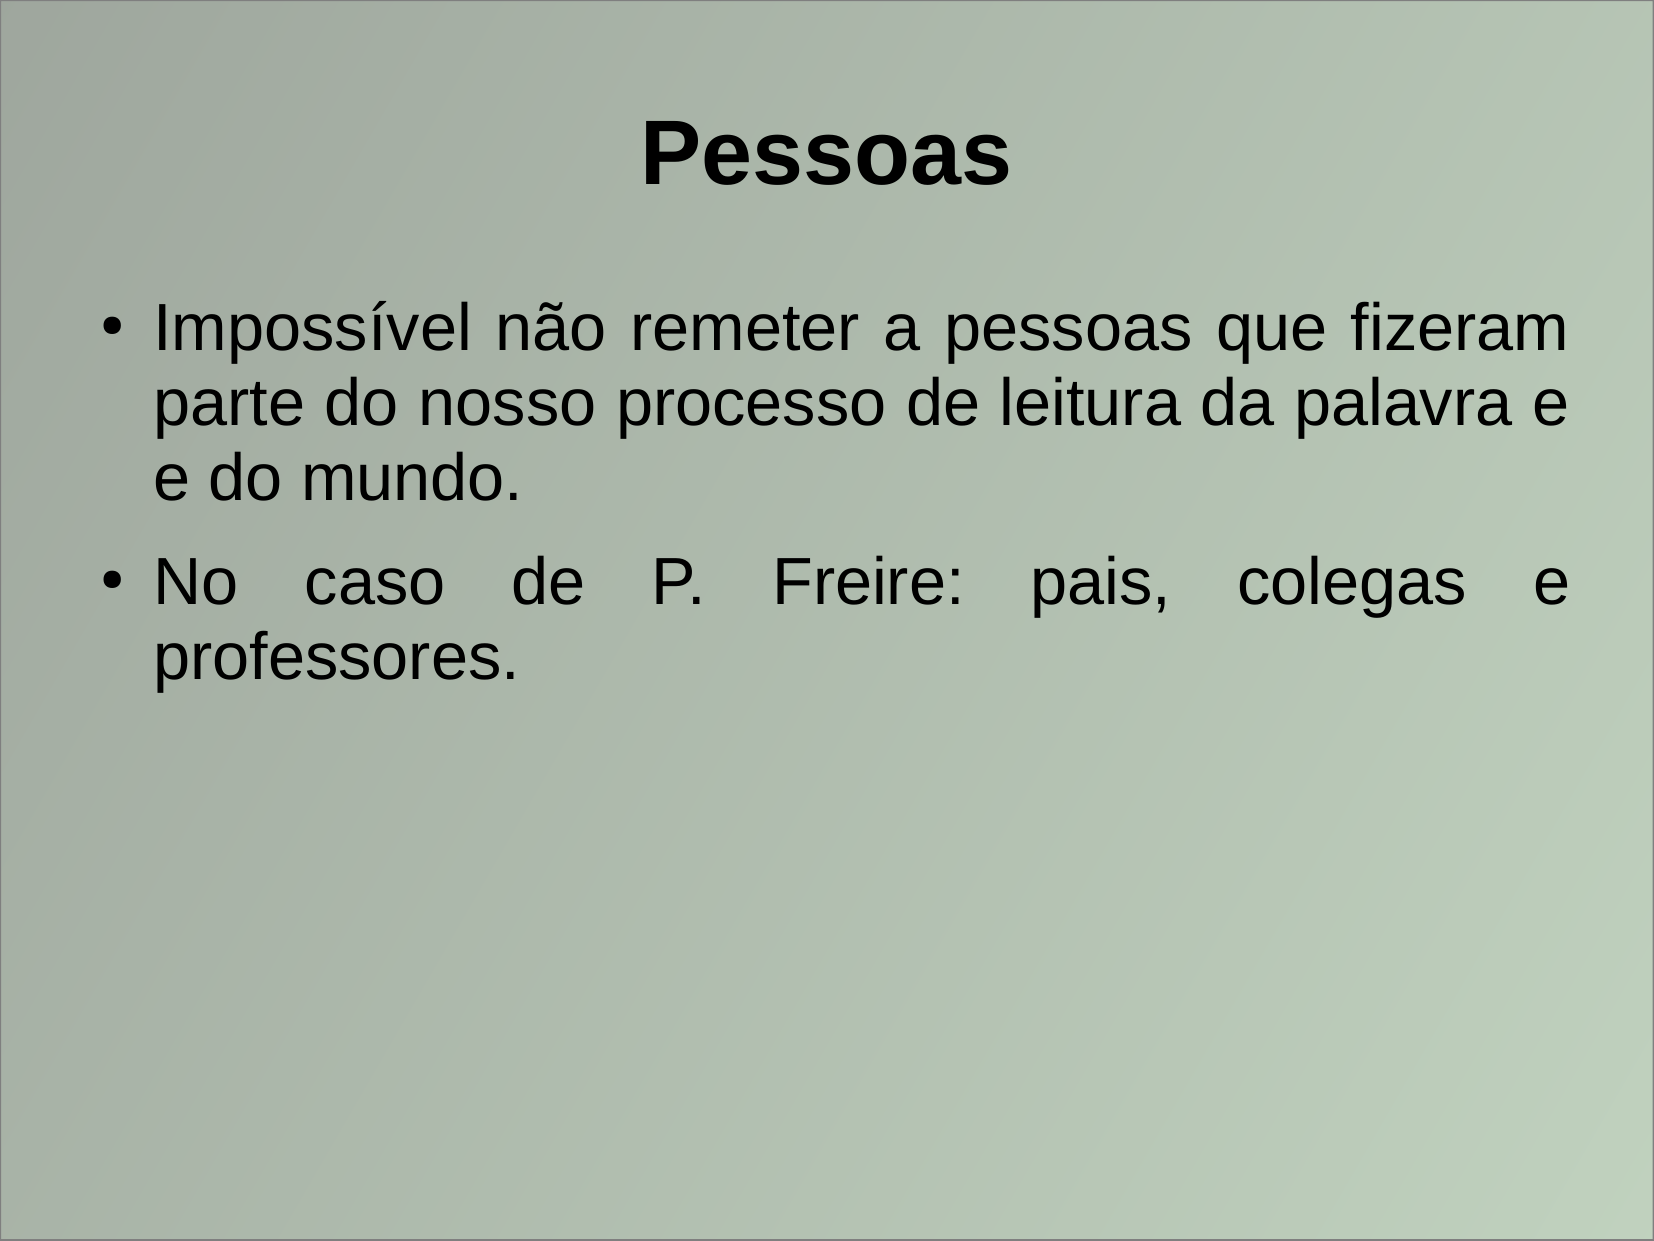

# Pessoas
Impossível não remeter a pessoas que fizeram parte do nosso processo de leitura da palavra e e do mundo.
No caso de P. Freire: pais, colegas e professores.